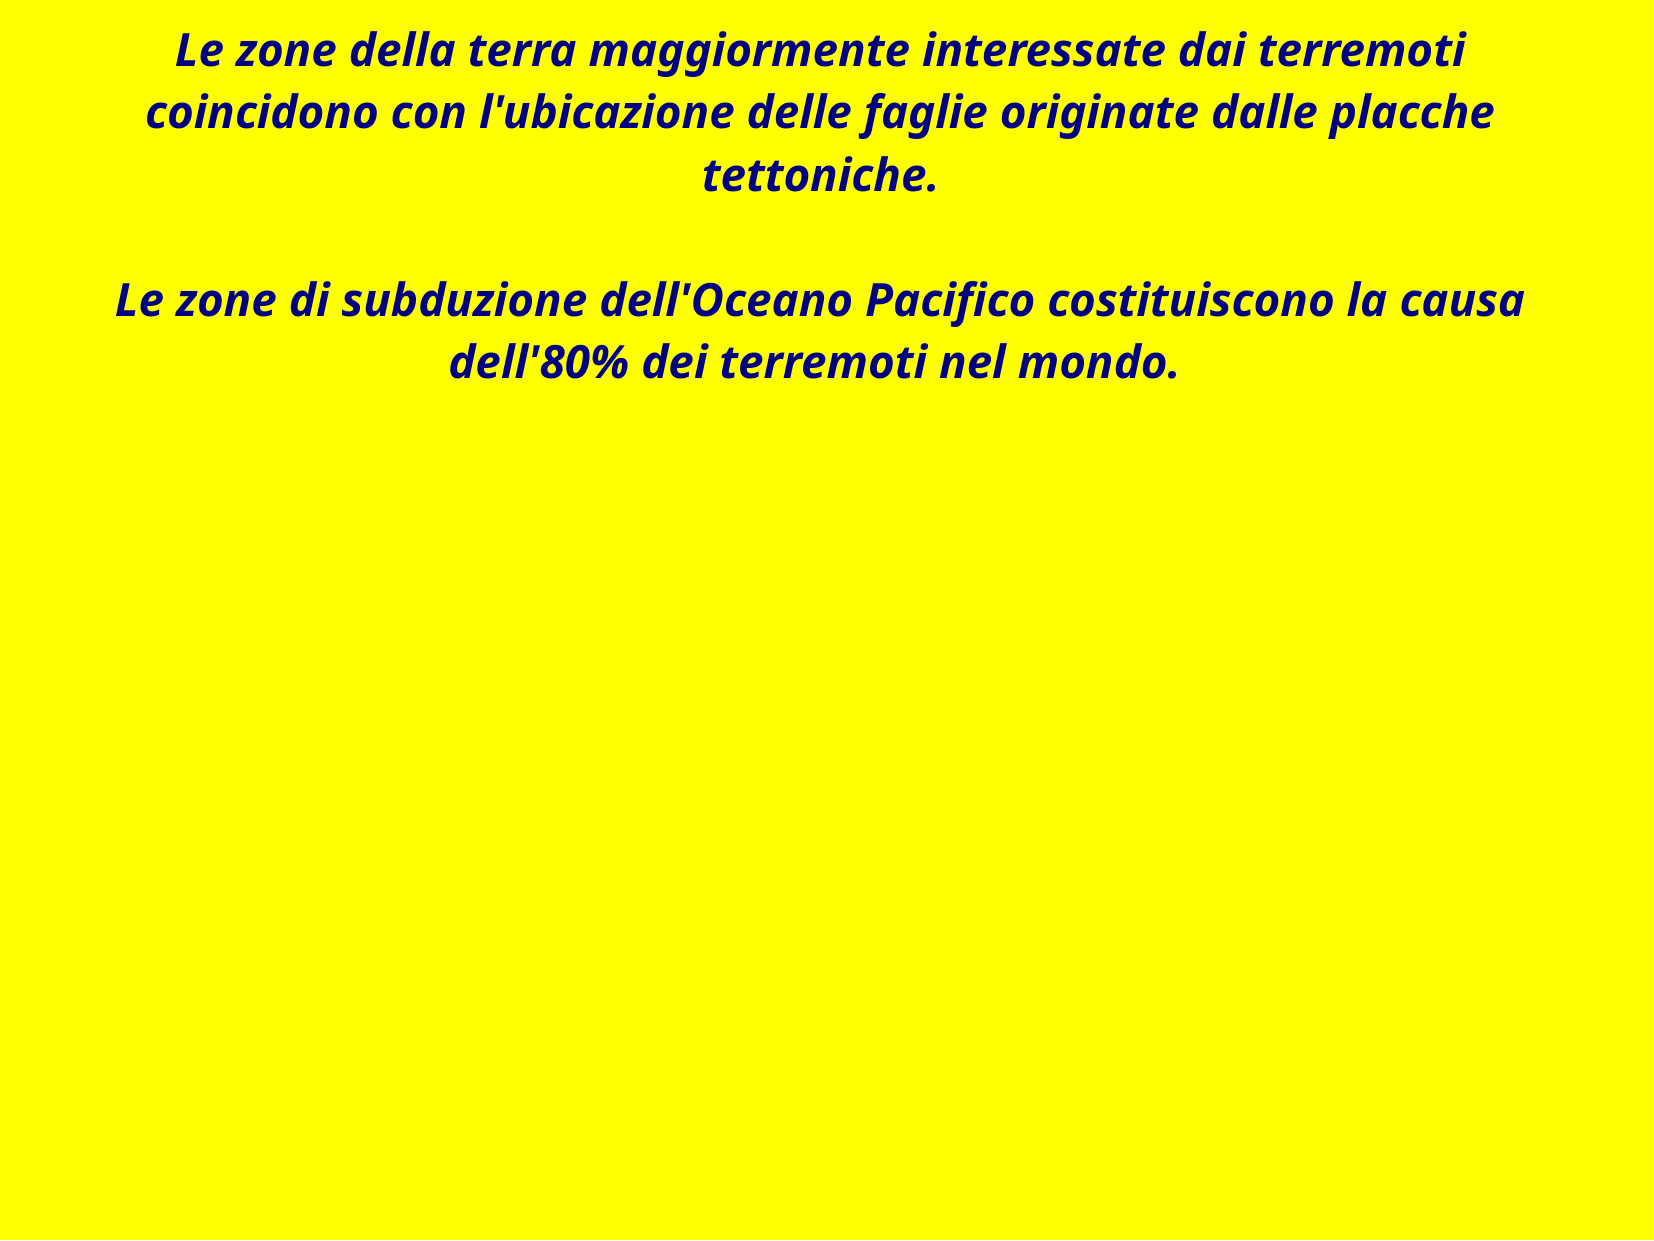

# Le zone della terra maggiormente interessate dai terremoti coincidono con l'ubicazione delle faglie originate dalle placche tettoniche.
Le zone di subduzione dell'Oceano Pacifico costituiscono la causa dell'80% dei terremoti nel mondo.